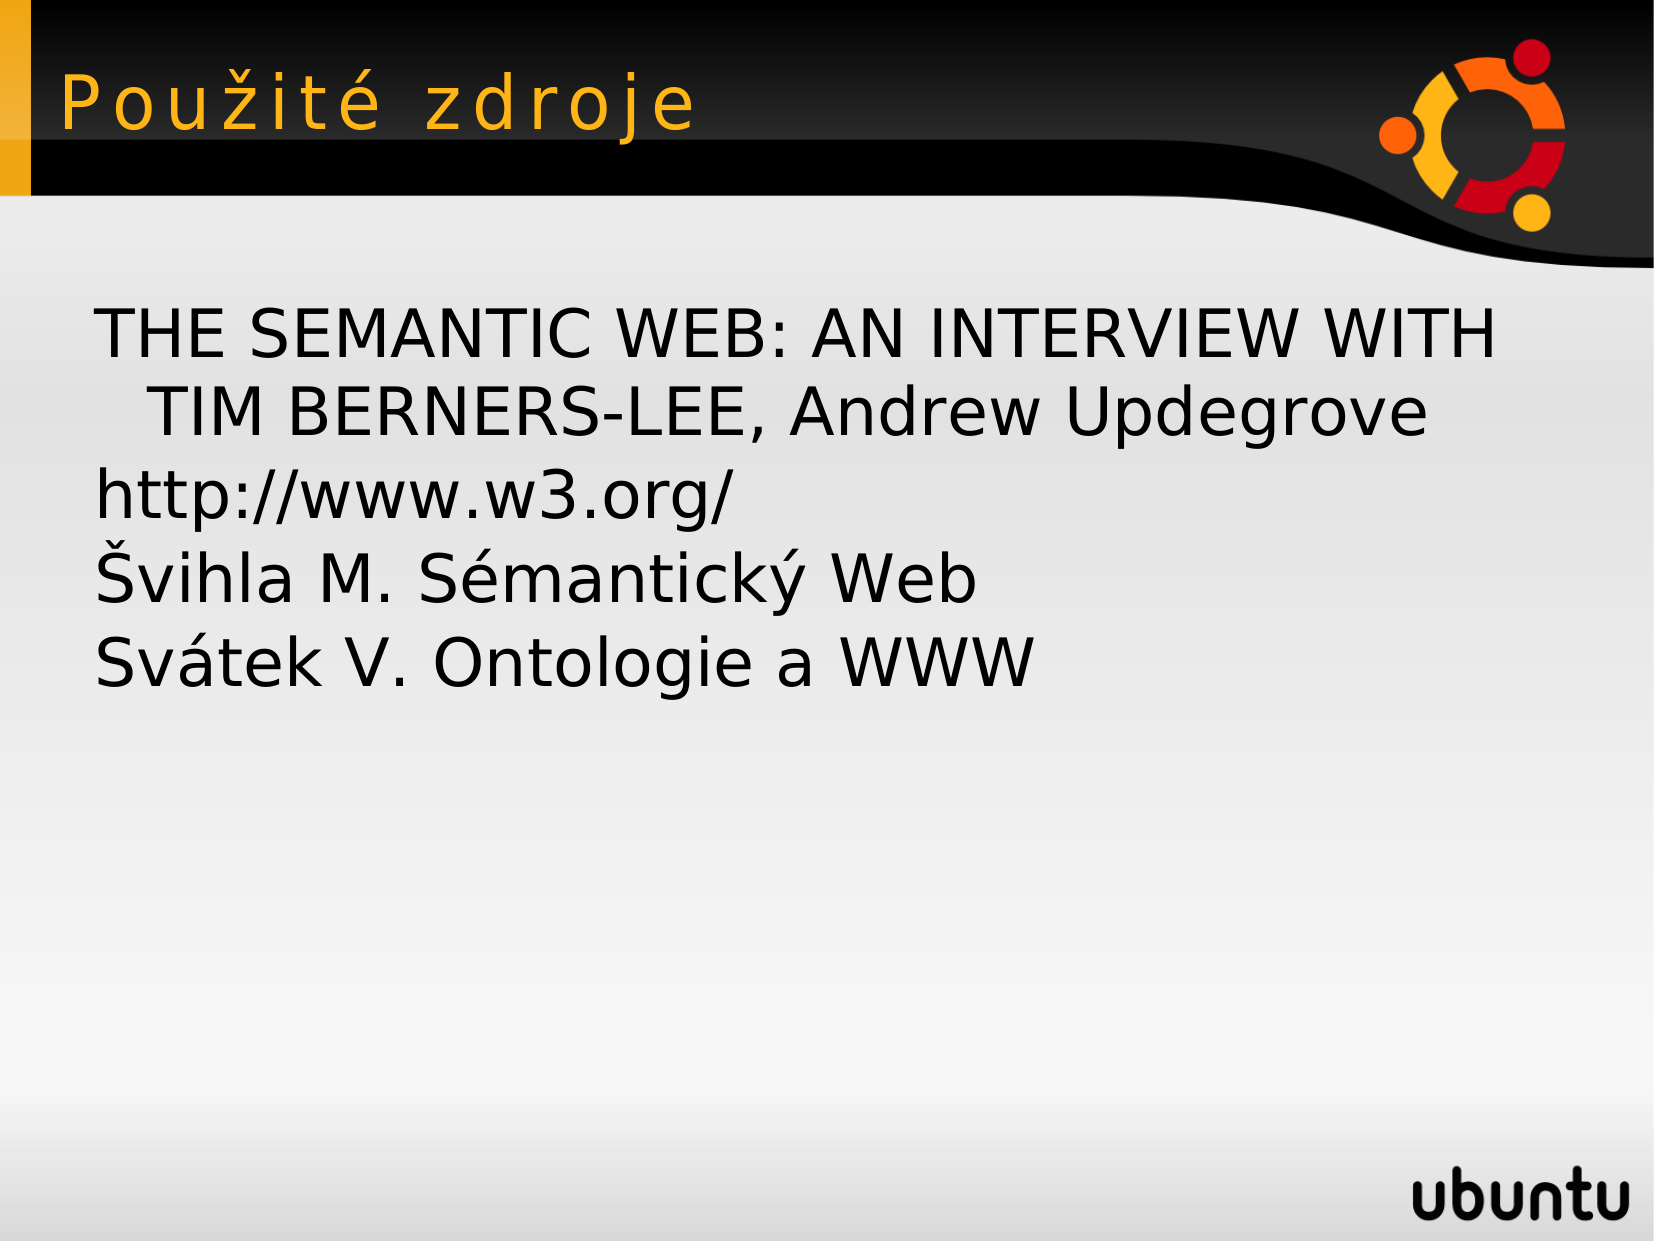

# Použité zdroje
THE SEMANTIC WEB: AN INTERVIEW WITH TIM BERNERS-LEE, Andrew Updegrove
http://www.w3.org/
Švihla M. Sémantický Web
Svátek V. Ontologie a WWW